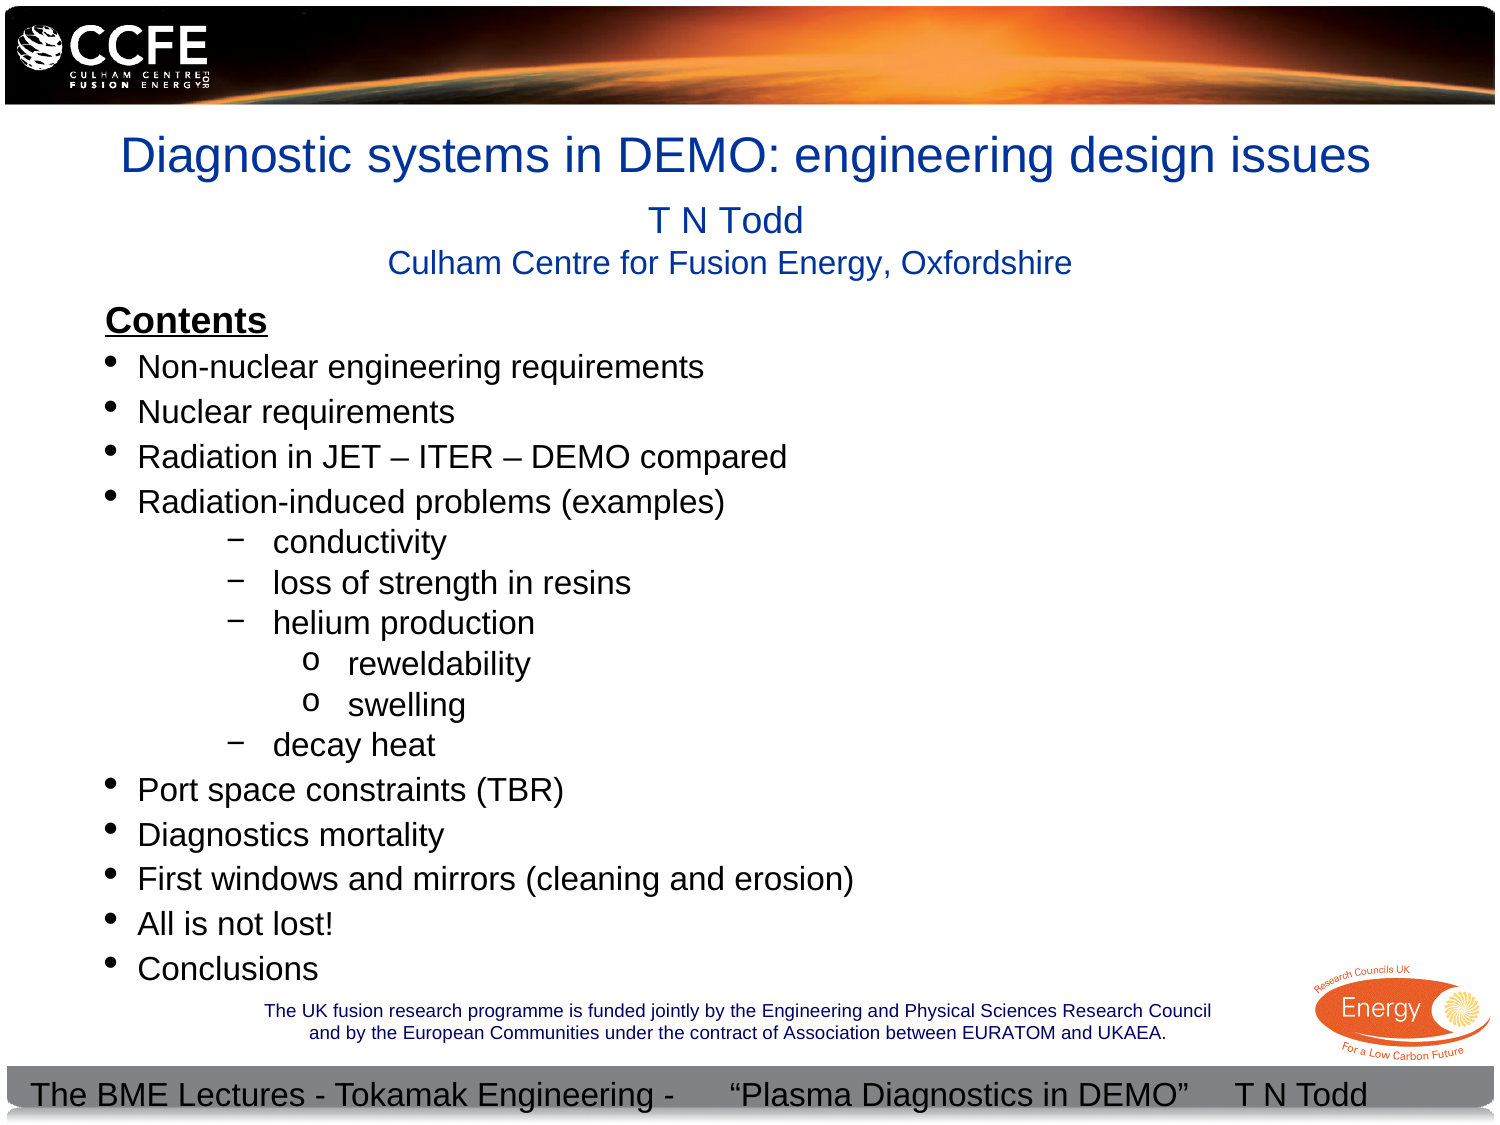

Diagnostic systems in DEMO: engineering design issues
T N Todd
 Culham Centre for Fusion Energy, Oxfordshire
Contents
 Non-nuclear engineering requirements
 Nuclear requirements
 Radiation in JET – ITER – DEMO compared
 Radiation-induced problems (examples)
conductivity
loss of strength in resins
helium production
reweldability
swelling
decay heat
 Port space constraints (TBR)
 Diagnostics mortality
 First windows and mirrors (cleaning and erosion)
 All is not lost!
 Conclusions
The UK fusion research programme is funded jointly by the Engineering and Physical Sciences Research Council and by the European Communities under the contract of Association between EURATOM and UKAEA.